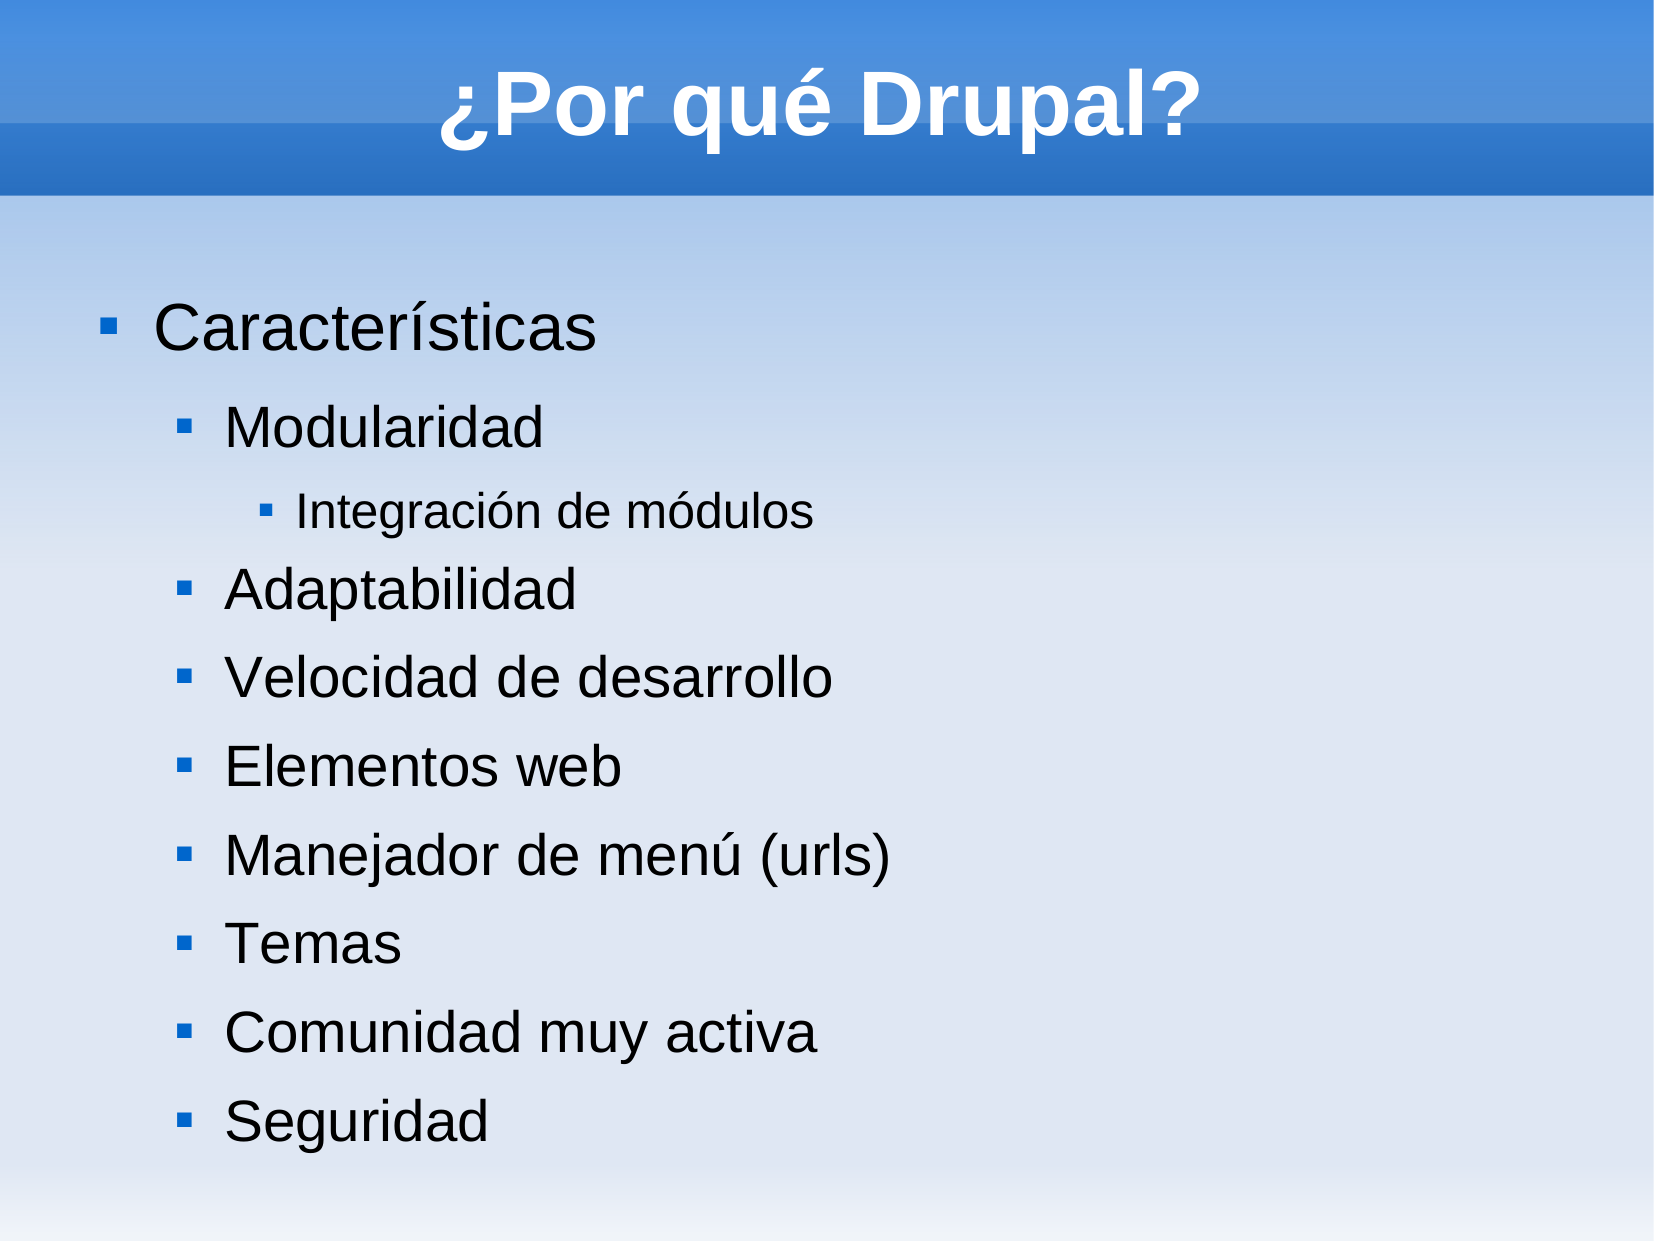

# ¿Por qué Drupal?
Características
Modularidad
Integración de módulos
Adaptabilidad
Velocidad de desarrollo
Elementos web
Manejador de menú (urls)
Temas
Comunidad muy activa
Seguridad